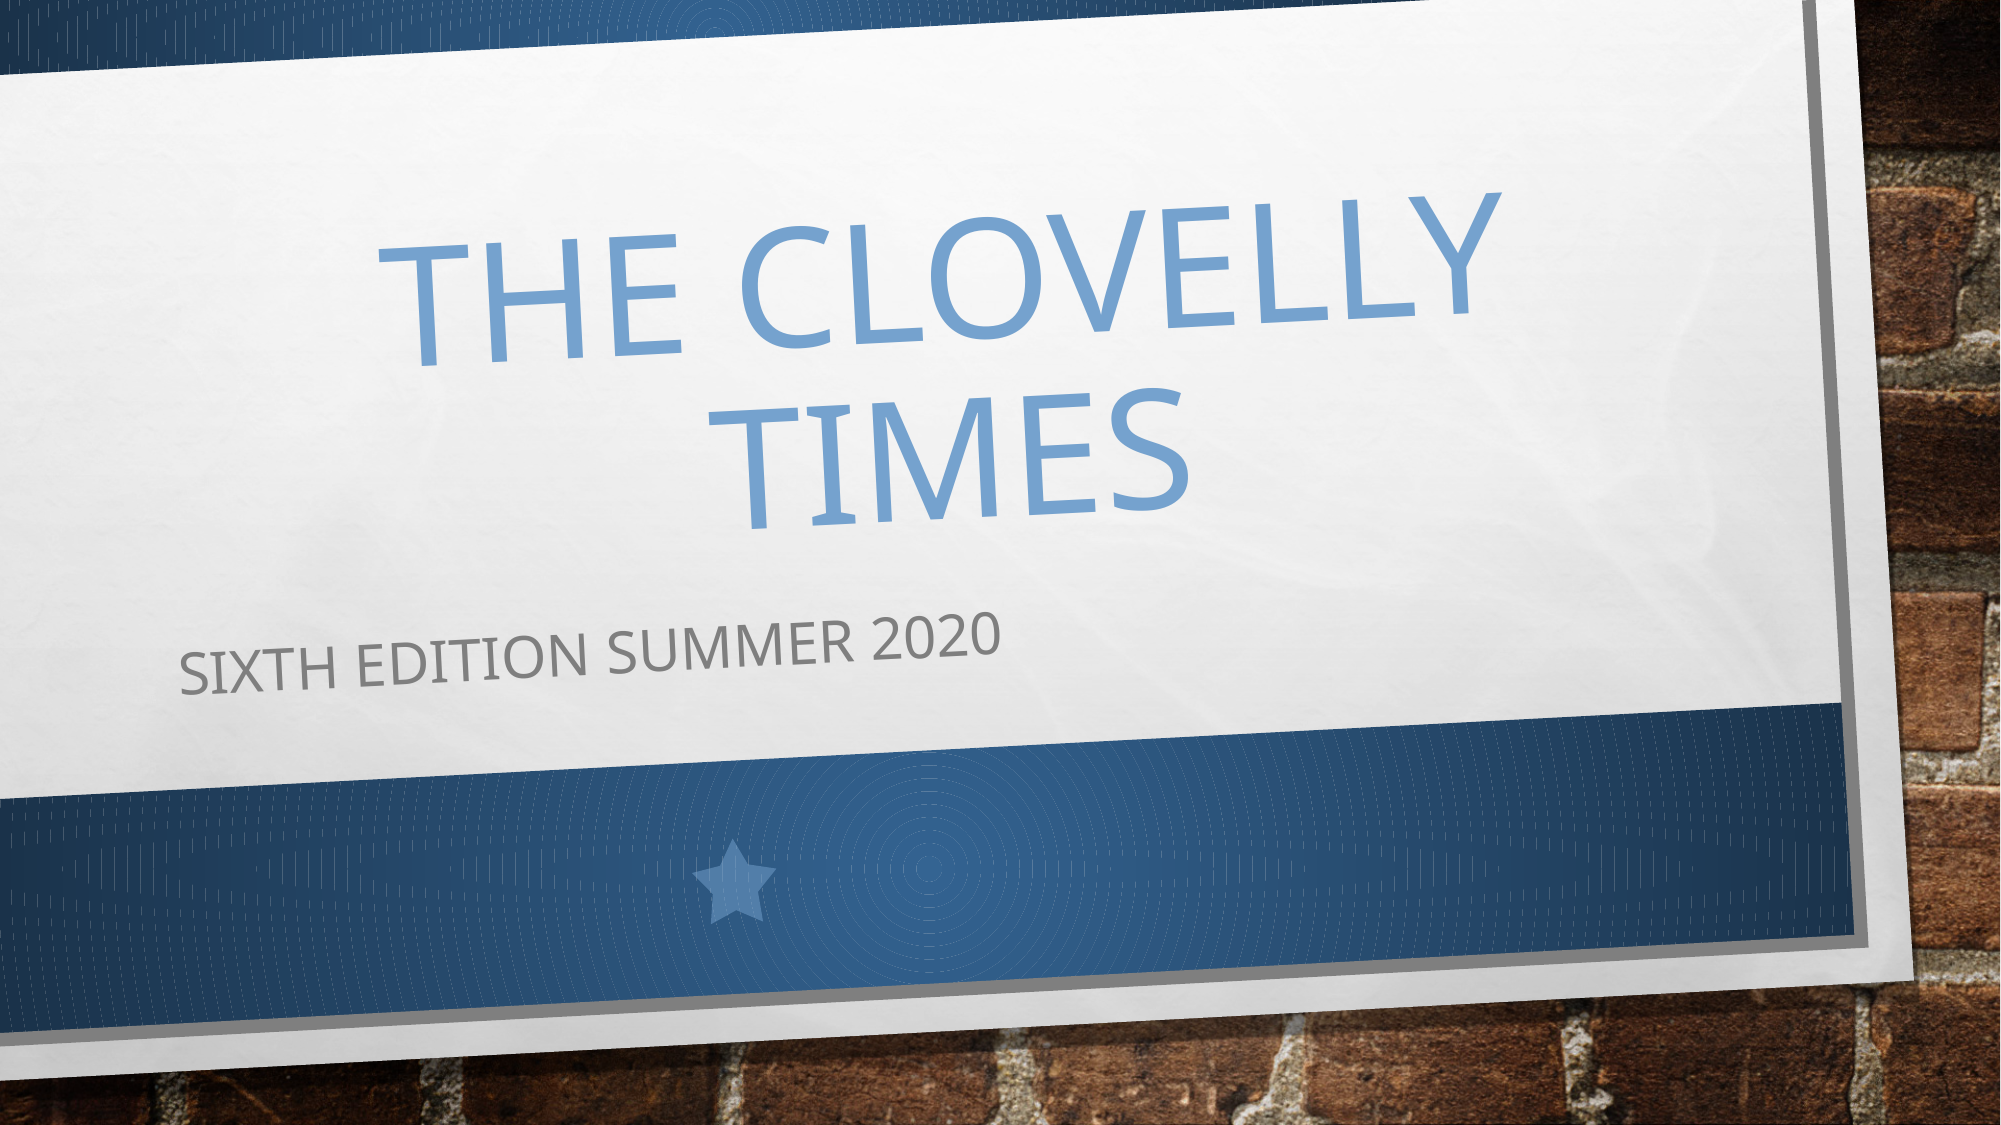

# The Clovelly times
SIXTH edition sUMMER 2020